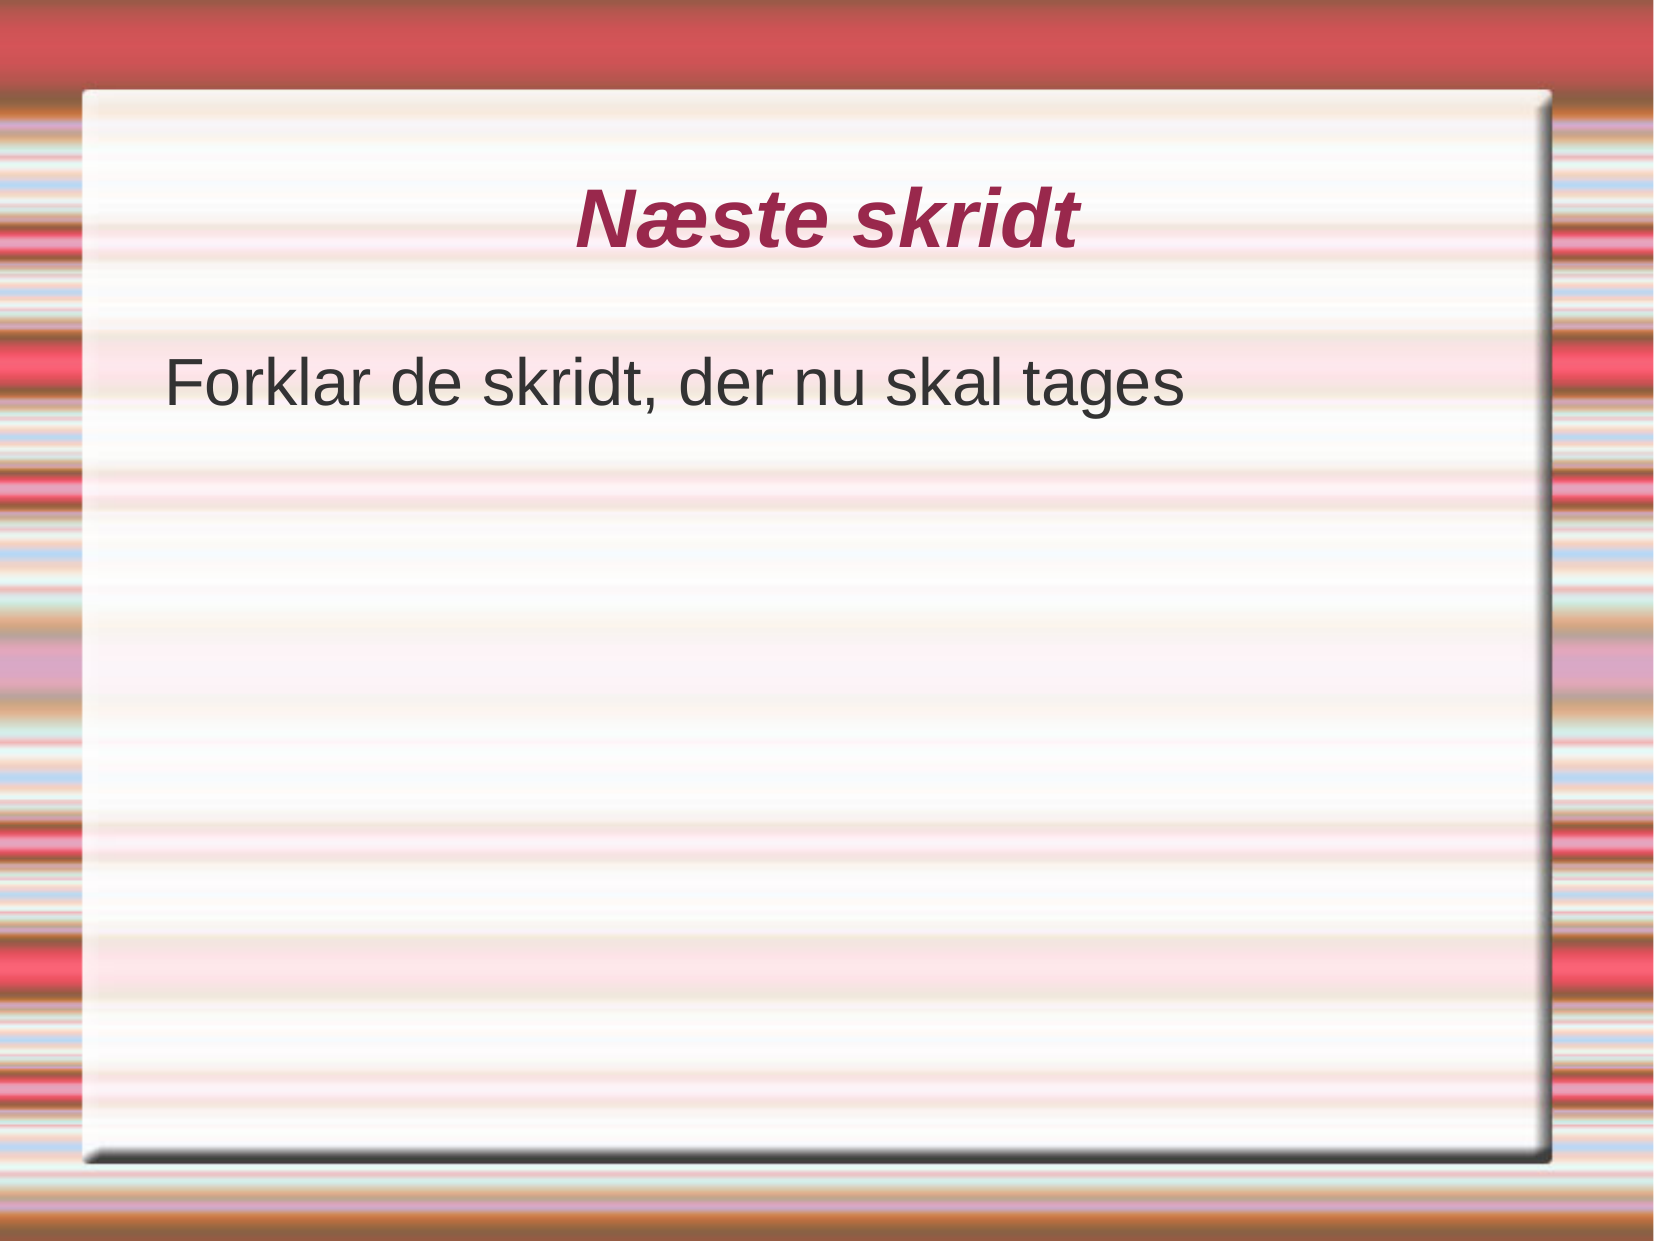

# Næste skridt
Forklar de skridt, der nu skal tages